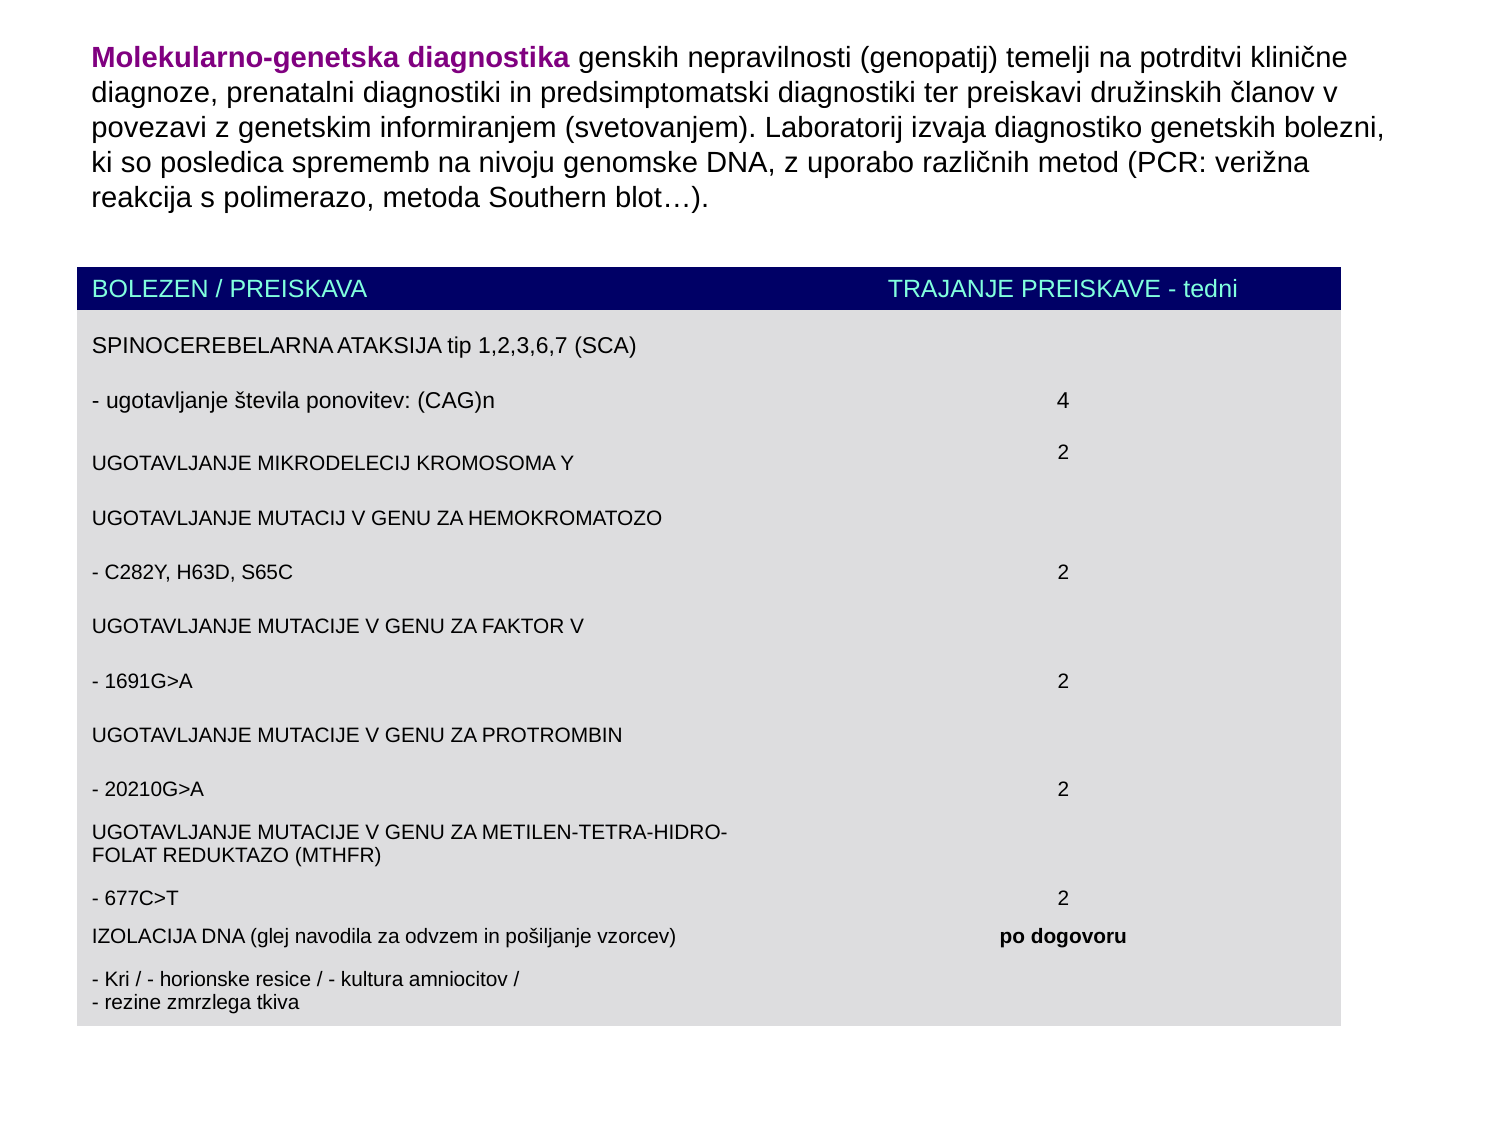

Molekularno-genetska diagnostika genskih nepravilnosti (genopatij) temelji na potrditvi klinične diagnoze, prenatalni diagnostiki in predsimptomatski diagnostiki ter preiskavi družinskih članov v povezavi z genetskim informiranjem (svetovanjem). Laboratorij izvaja diagnostiko genetskih bolezni, ki so posledica sprememb na nivoju genomske DNA, z uporabo različnih metod (PCR: verižna reakcija s polimerazo, metoda Southern blot…).
| BOLEZEN / PREISKAVA | TRAJANJE PREISKAVE - tedni |
| --- | --- |
| SPINOCEREBELARNA ATAKSIJA tip 1,2,3,6,7 (SCA) | |
| - ugotavljanje števila ponovitev: (CAG)n | 4 |
| UGOTAVLJANJE MIKRODELECIJ KROMOSOMA Y | 2 |
| UGOTAVLJANJE MUTACIJ V GENU ZA HEMOKROMATOZO | |
| - C282Y, H63D, S65C | 2 |
| UGOTAVLJANJE MUTACIJE V GENU ZA FAKTOR V | |
| - 1691G>A | 2 |
| UGOTAVLJANJE MUTACIJE V GENU ZA PROTROMBIN | |
| - 20210G>A | 2 |
| UGOTAVLJANJE MUTACIJE V GENU ZA METILEN-TETRA-HIDRO-FOLAT REDUKTAZO (MTHFR) | |
| - 677C>T | 2 |
| IZOLACIJA DNA (glej navodila za odvzem in pošiljanje vzorcev) | po dogovoru |
| - Kri / - horionske resice / - kultura amniocitov / - rezine zmrzlega tkiva | |